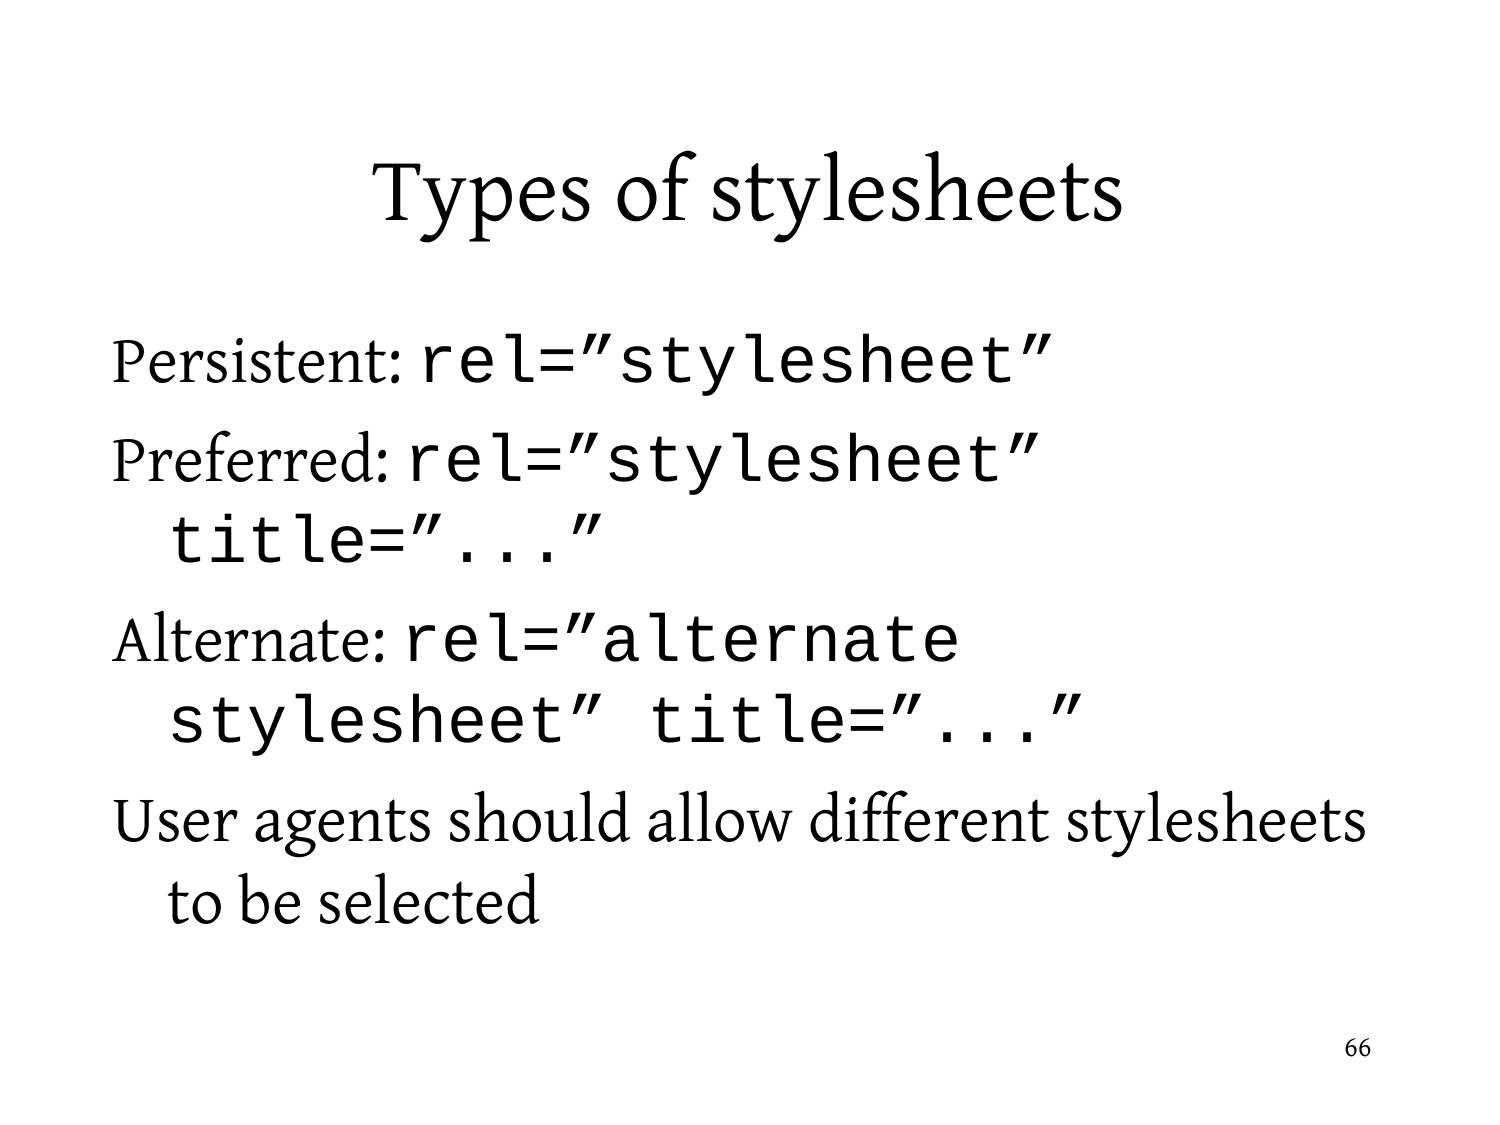

# Types of stylesheets
Persistent: rel=”stylesheet”
Preferred: rel=”stylesheet” title=”...”
Alternate: rel=”alternate stylesheet” title=”...”
User agents should allow different stylesheets to be selected